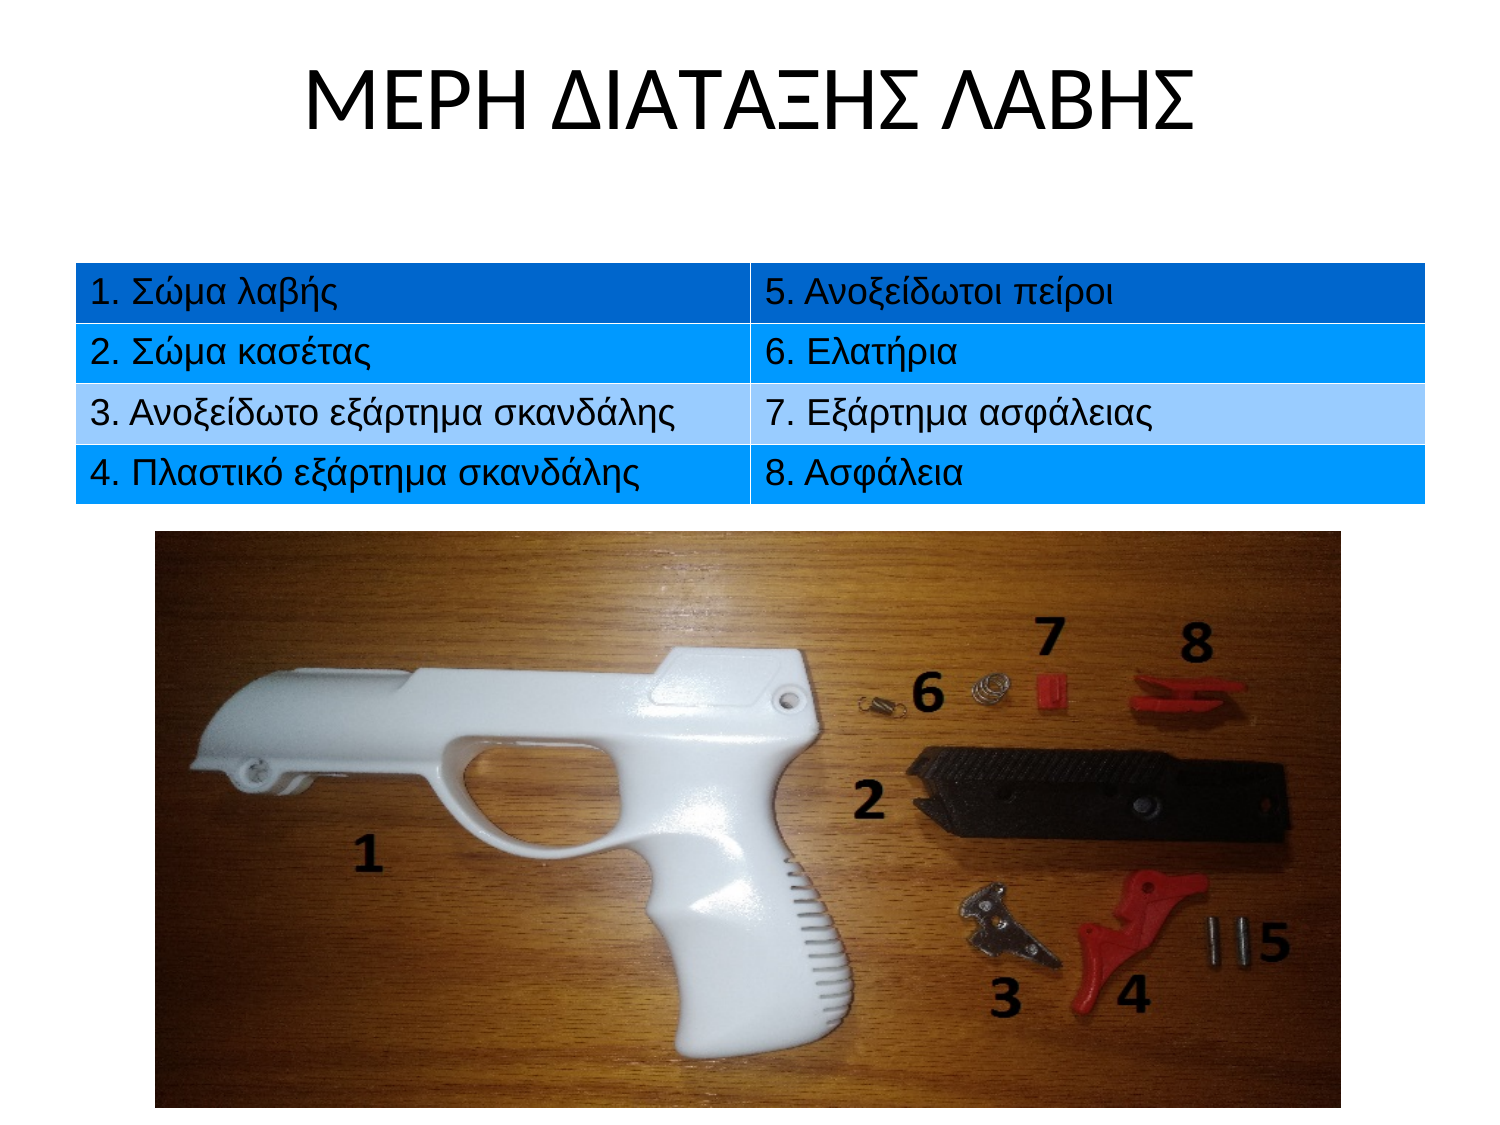

# ΜΕΡΗ ΔΙΑΤΑΞΗΣ ΛΑΒΗΣ
| 1. Σώμα λαβής | 5. Ανοξείδωτοι πείροι |
| --- | --- |
| 2. Σώμα κασέτας | 6. Ελατήρια |
| 3. Ανοξείδωτο εξάρτημα σκανδάλης | 7. Εξάρτημα ασφάλειας |
| 4. Πλαστικό εξάρτημα σκανδάλης | 8. Ασφάλεια |